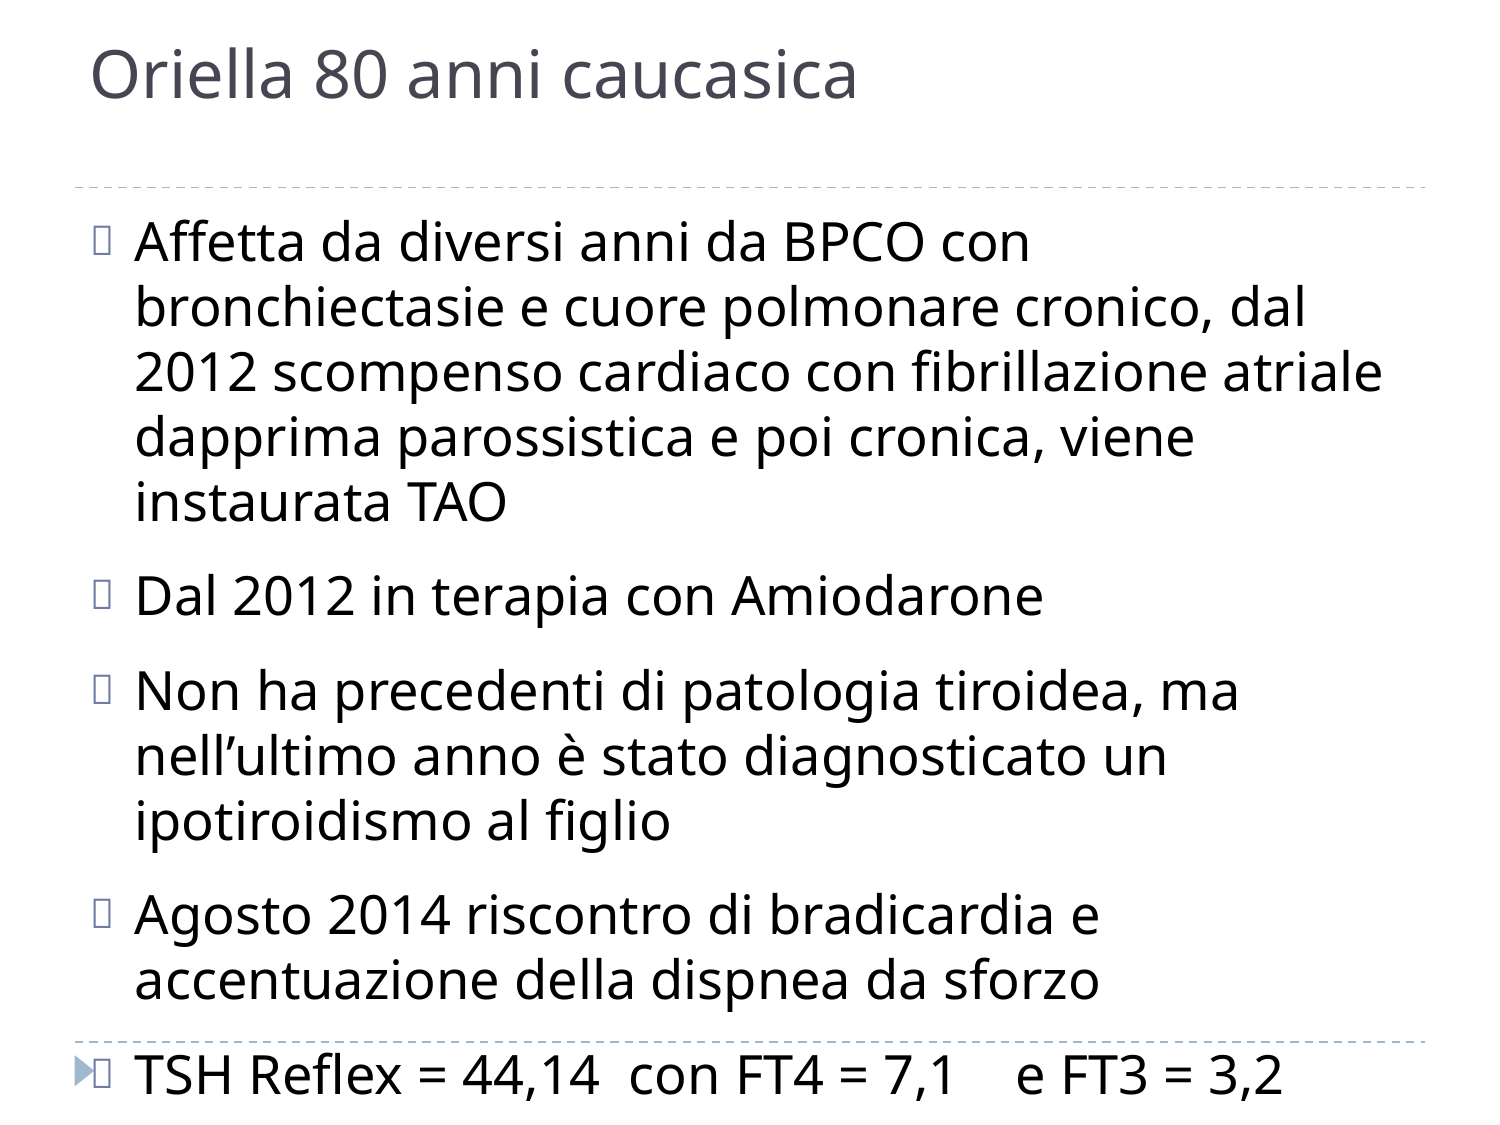

# Oriella 80 anni caucasica
Affetta da diversi anni da BPCO con bronchiectasie e cuore polmonare cronico, dal 2012 scompenso cardiaco con fibrillazione atriale dapprima parossistica e poi cronica, viene instaurata TAO
Dal 2012 in terapia con Amiodarone
Non ha precedenti di patologia tiroidea, ma nell’ultimo anno è stato diagnosticato un ipotiroidismo al figlio
Agosto 2014 riscontro di bradicardia e accentuazione della dispnea da sforzo
TSH Reflex = 44,14 con FT4 = 7,1 e FT3 = 3,2